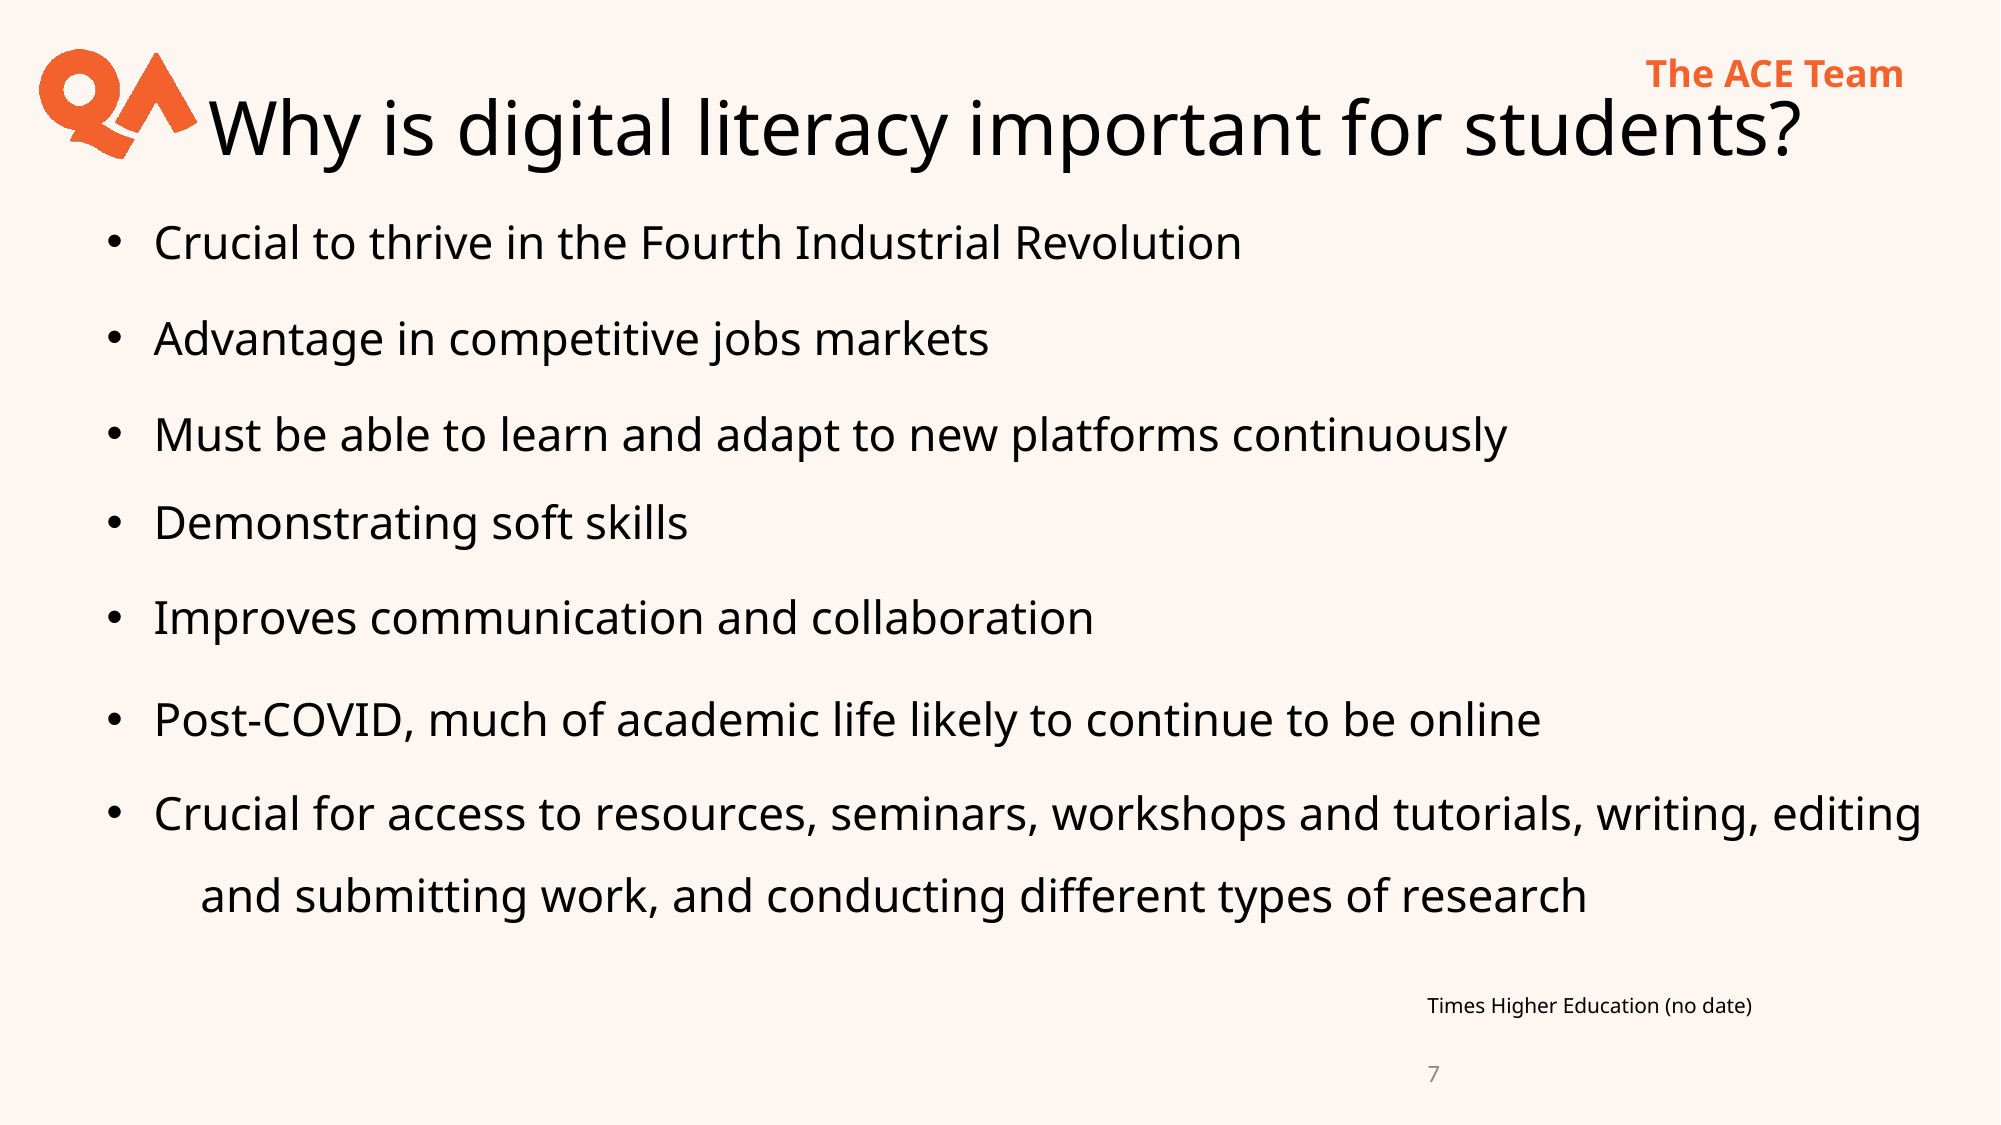

# Why is digital literacy important for students?
Crucial to thrive in the Fourth Industrial Revolution
Advantage in competitive jobs markets
Must be able to learn and adapt to new platforms continuously
Demonstrating soft skills
Improves communication and collaboration
Post-COVID, much of academic life likely to continue to be online
Crucial for access to resources, seminars, workshops and tutorials, writing, editing and submitting work, and conducting different types of research
Times Higher Education (no date)
7